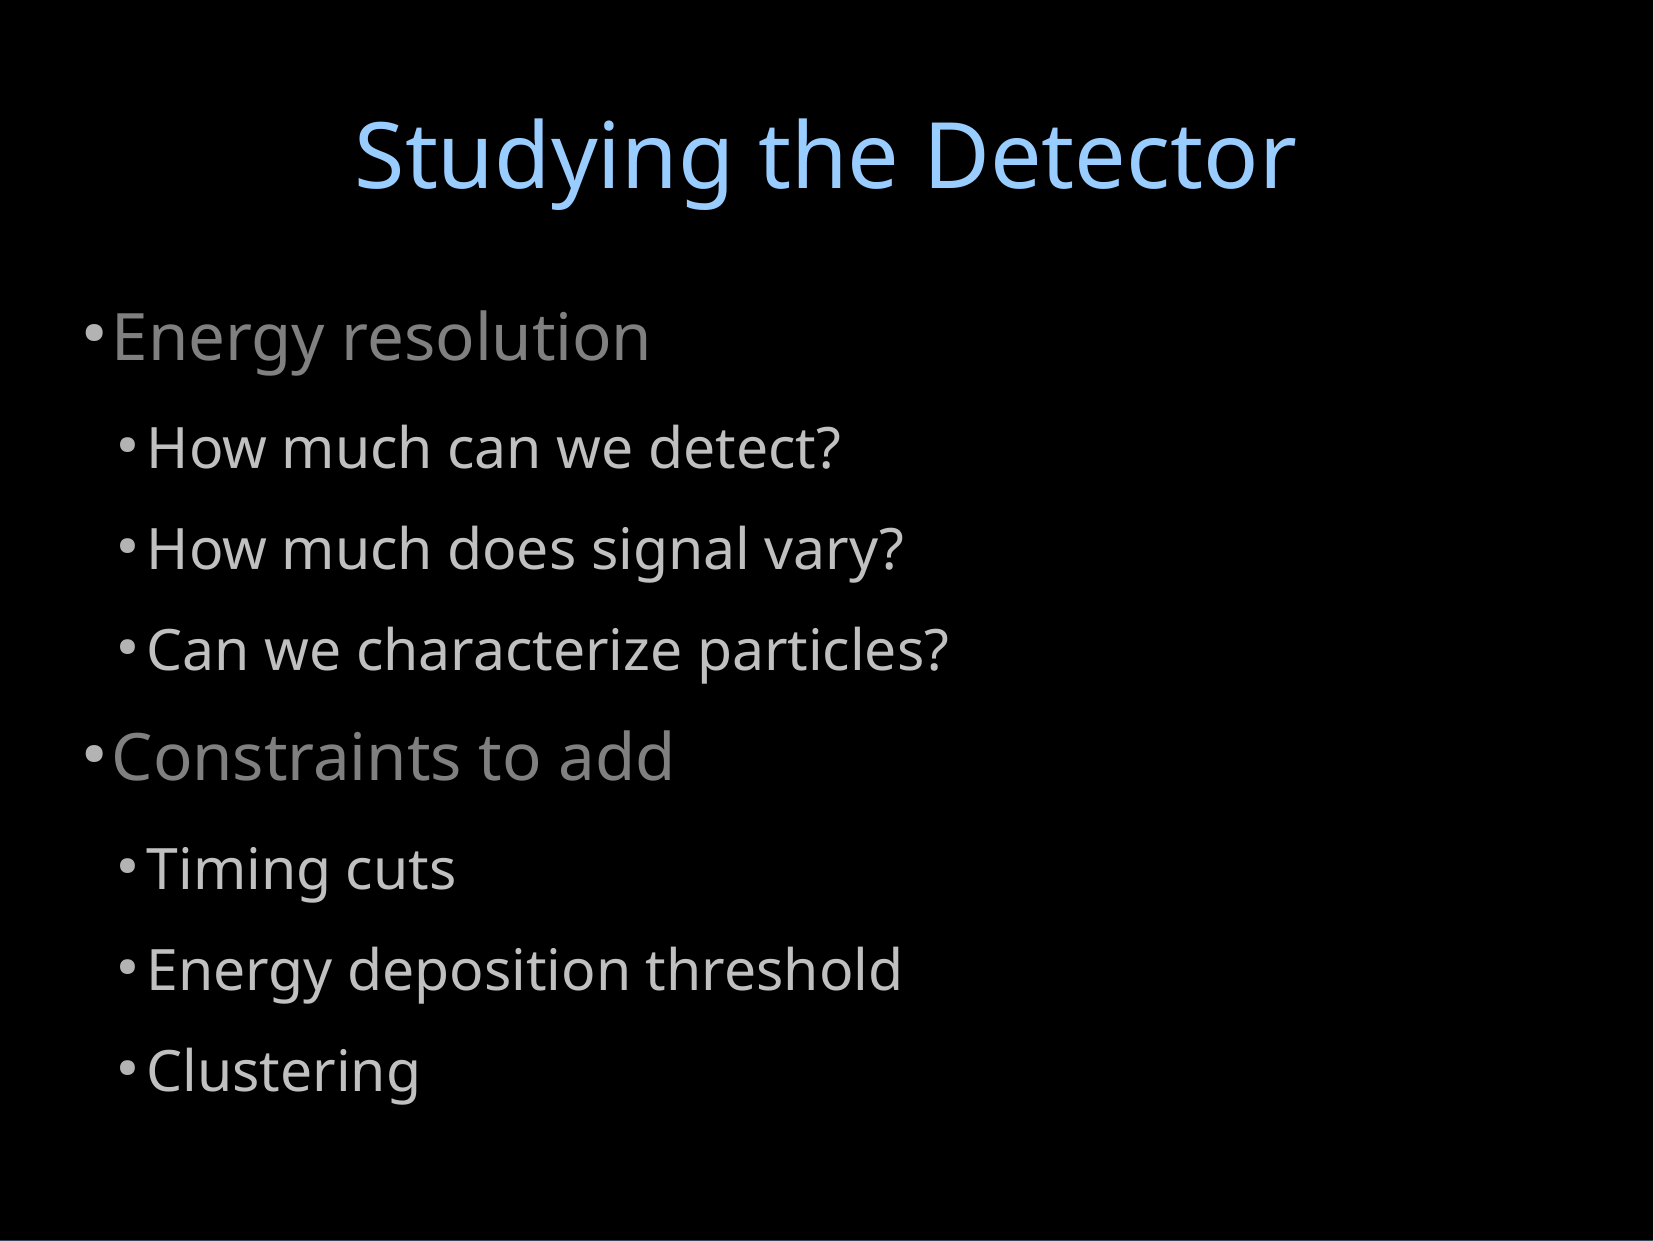

# Studying the Detector
Energy resolution
How much can we detect?
How much does signal vary?
Can we characterize particles?
Constraints to add
Timing cuts
Energy deposition threshold
Clustering